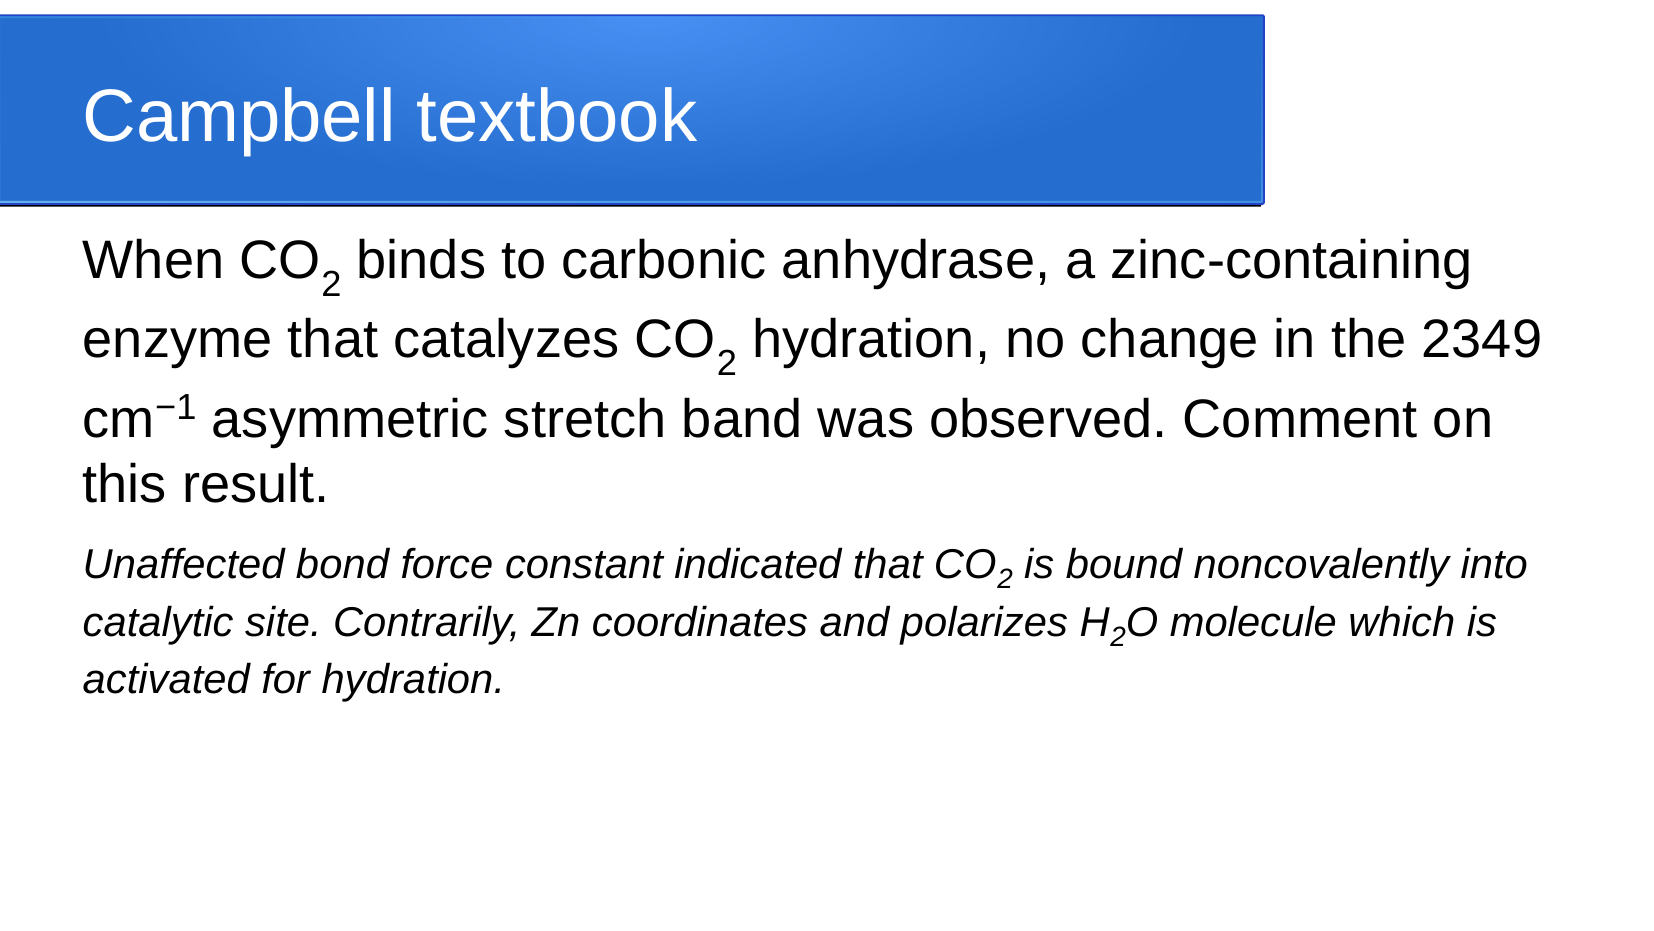

# Campbell textbook
When CO2 binds to carbonic anhydrase, a zinc-containing enzyme that catalyzes CO2 hydration, no change in the 2349 cm−1 asymmetric stretch band was observed. Comment on this result.
Unaffected bond force constant indicated that CO2 is bound noncovalently into catalytic site. Contrarily, Zn coordinates and polarizes H2O molecule which is activated for hydration.